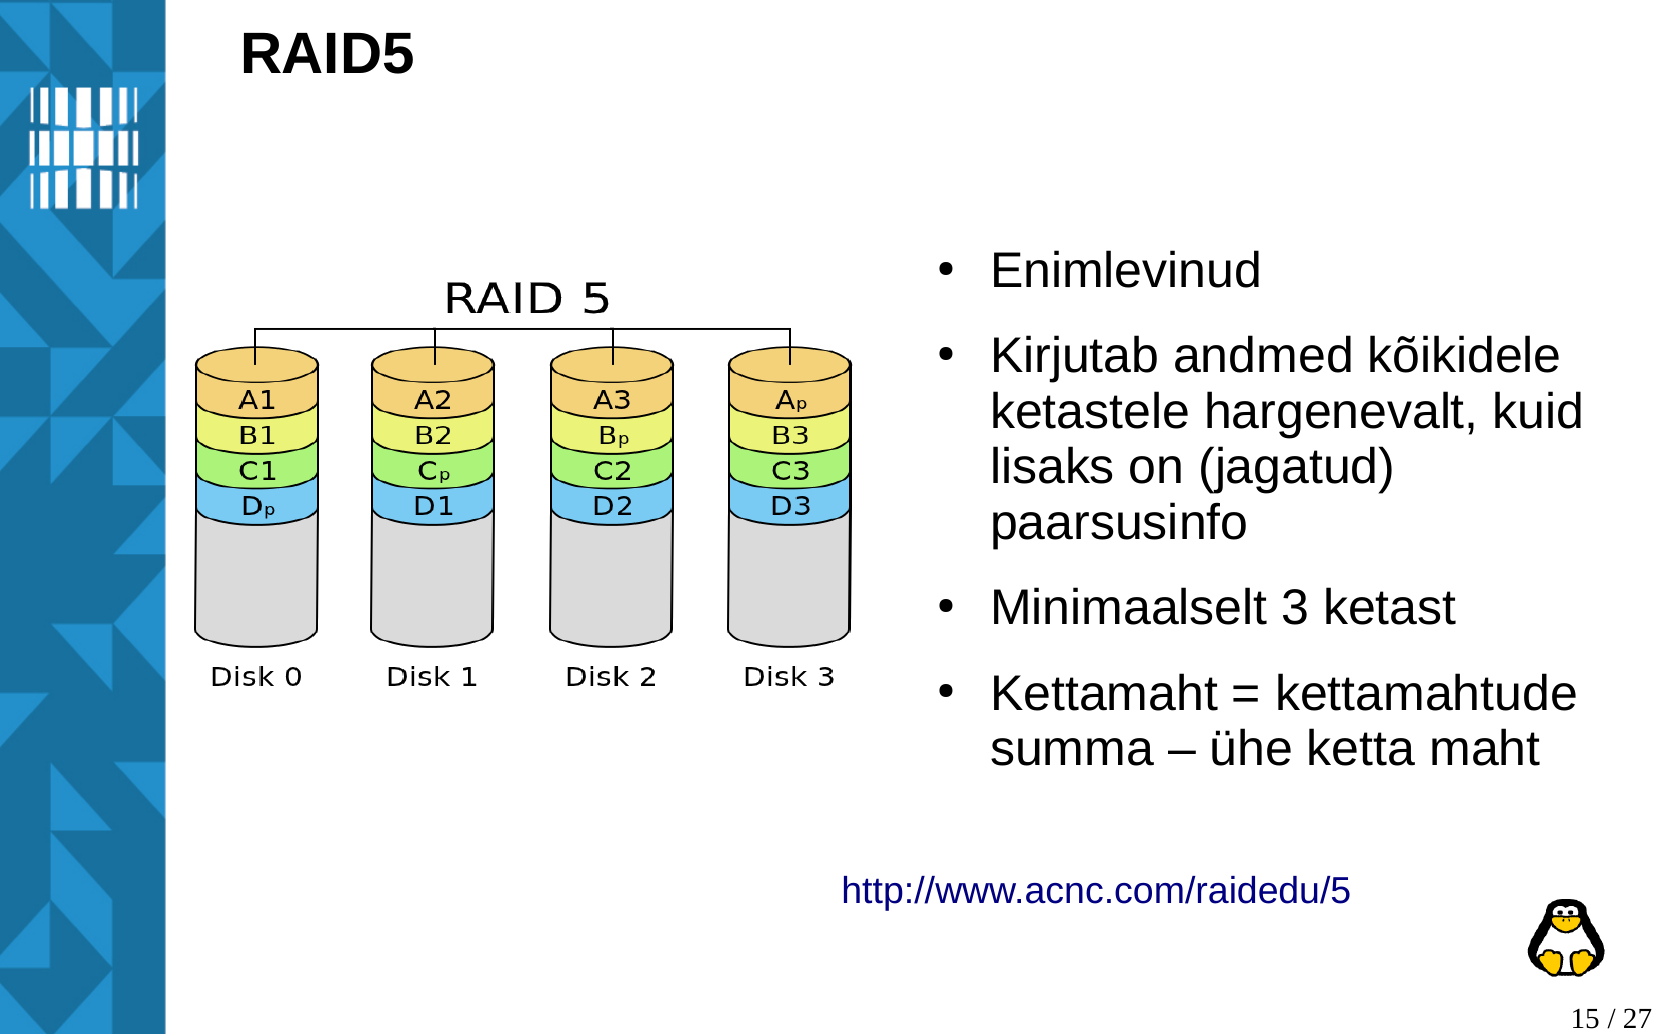

# RAID5
Enimlevinud
Kirjutab andmed kõikidele ketastele hargenevalt, kuid lisaks on (jagatud) paarsusinfo
Minimaalselt 3 ketast
Kettamaht = kettamahtude summa – ühe ketta maht
http://www.acnc.com/raidedu/5